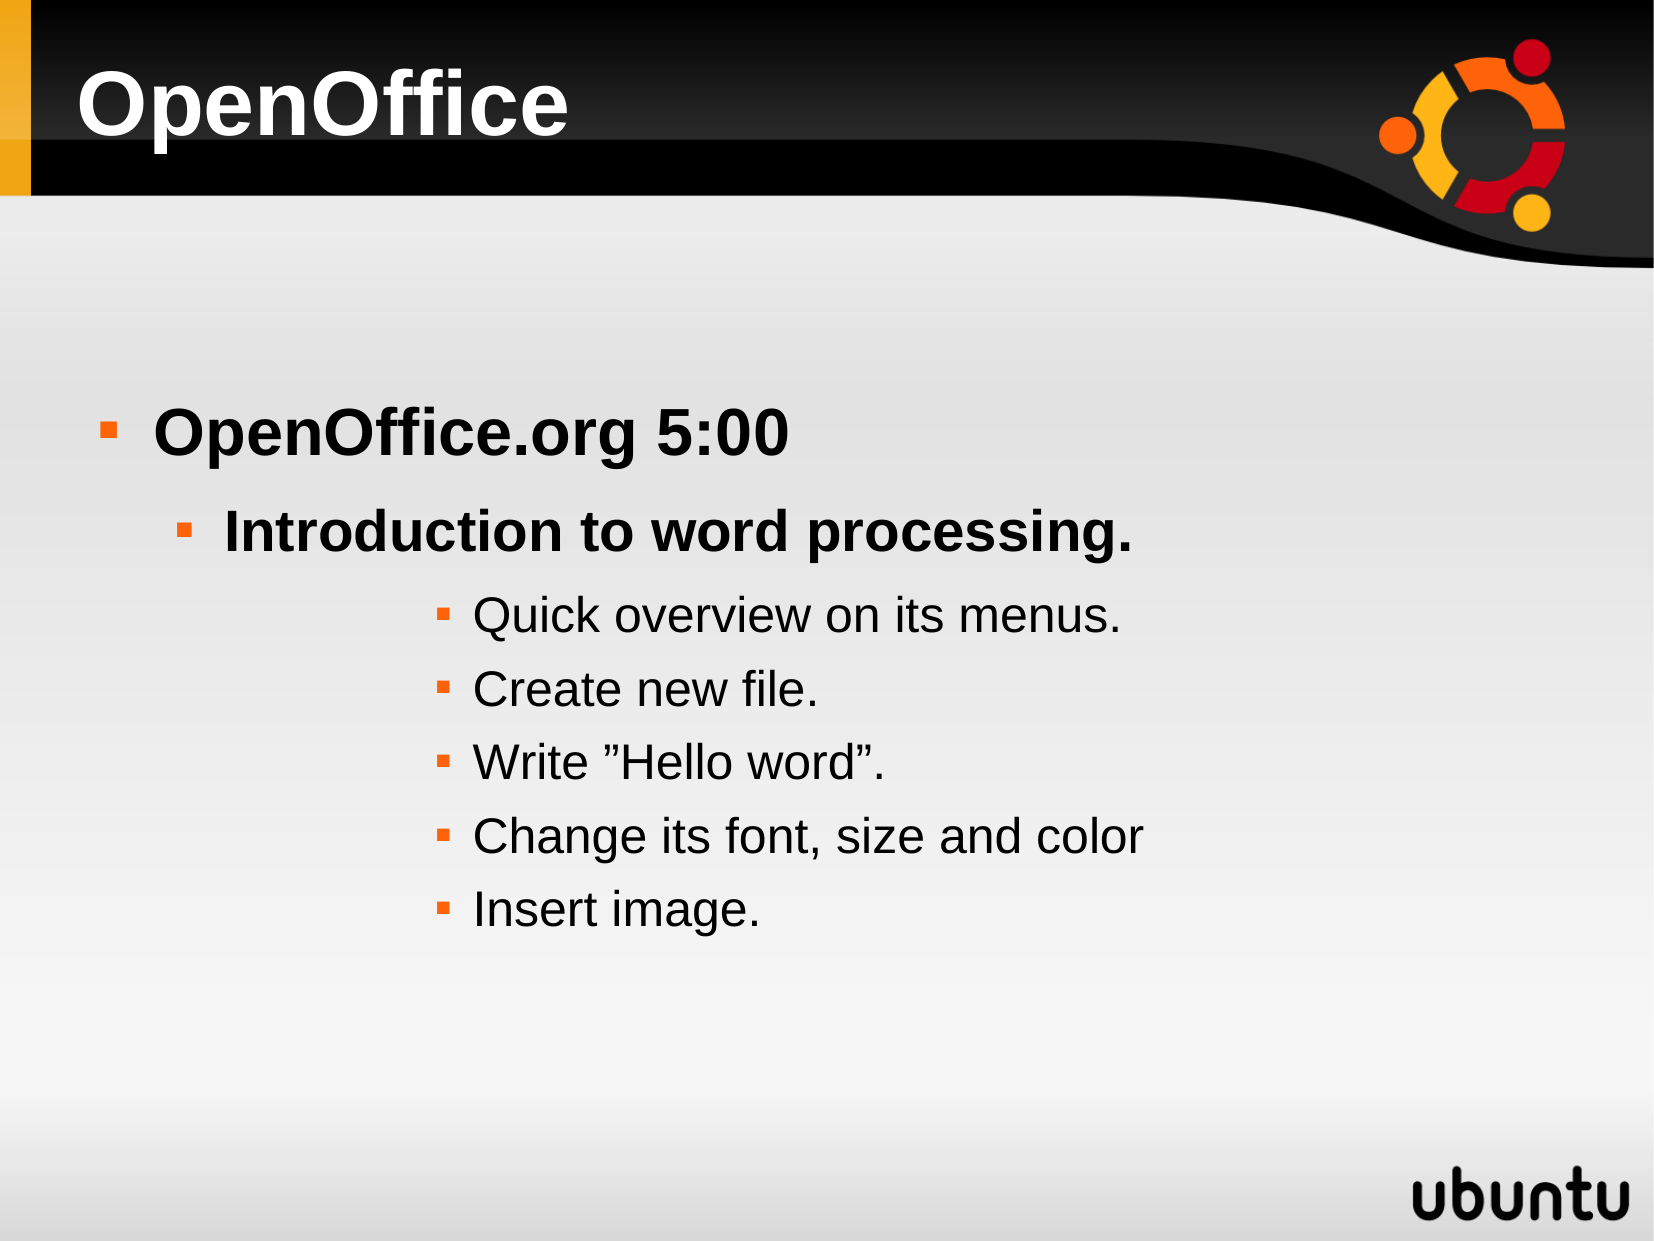

# OpenOffice
OpenOffice.org 5:00
Introduction to word processing.
Quick overview on its menus.
Create new file.
Write ”Hello word”.
Change its font, size and color
Insert image.